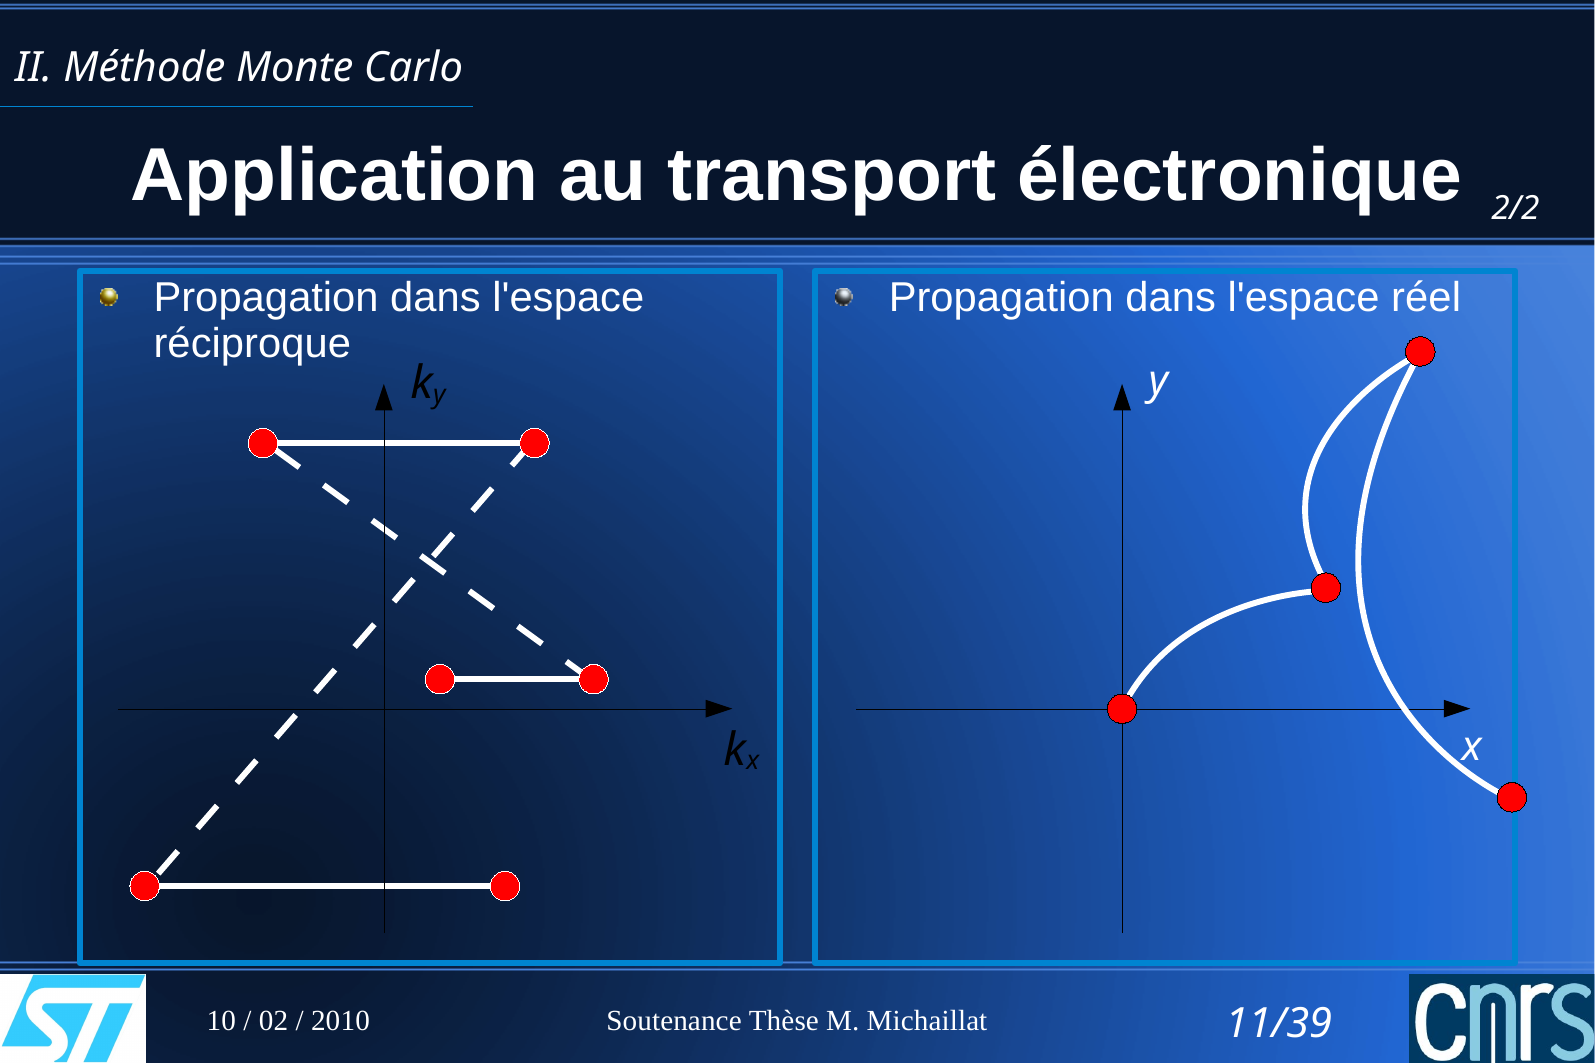

II. Méthode Monte Carlo
# Application au transport électronique
2/2
Propagation dans l'espace réciproque
Propagation dans l'espace réel
ky
y
kx
x